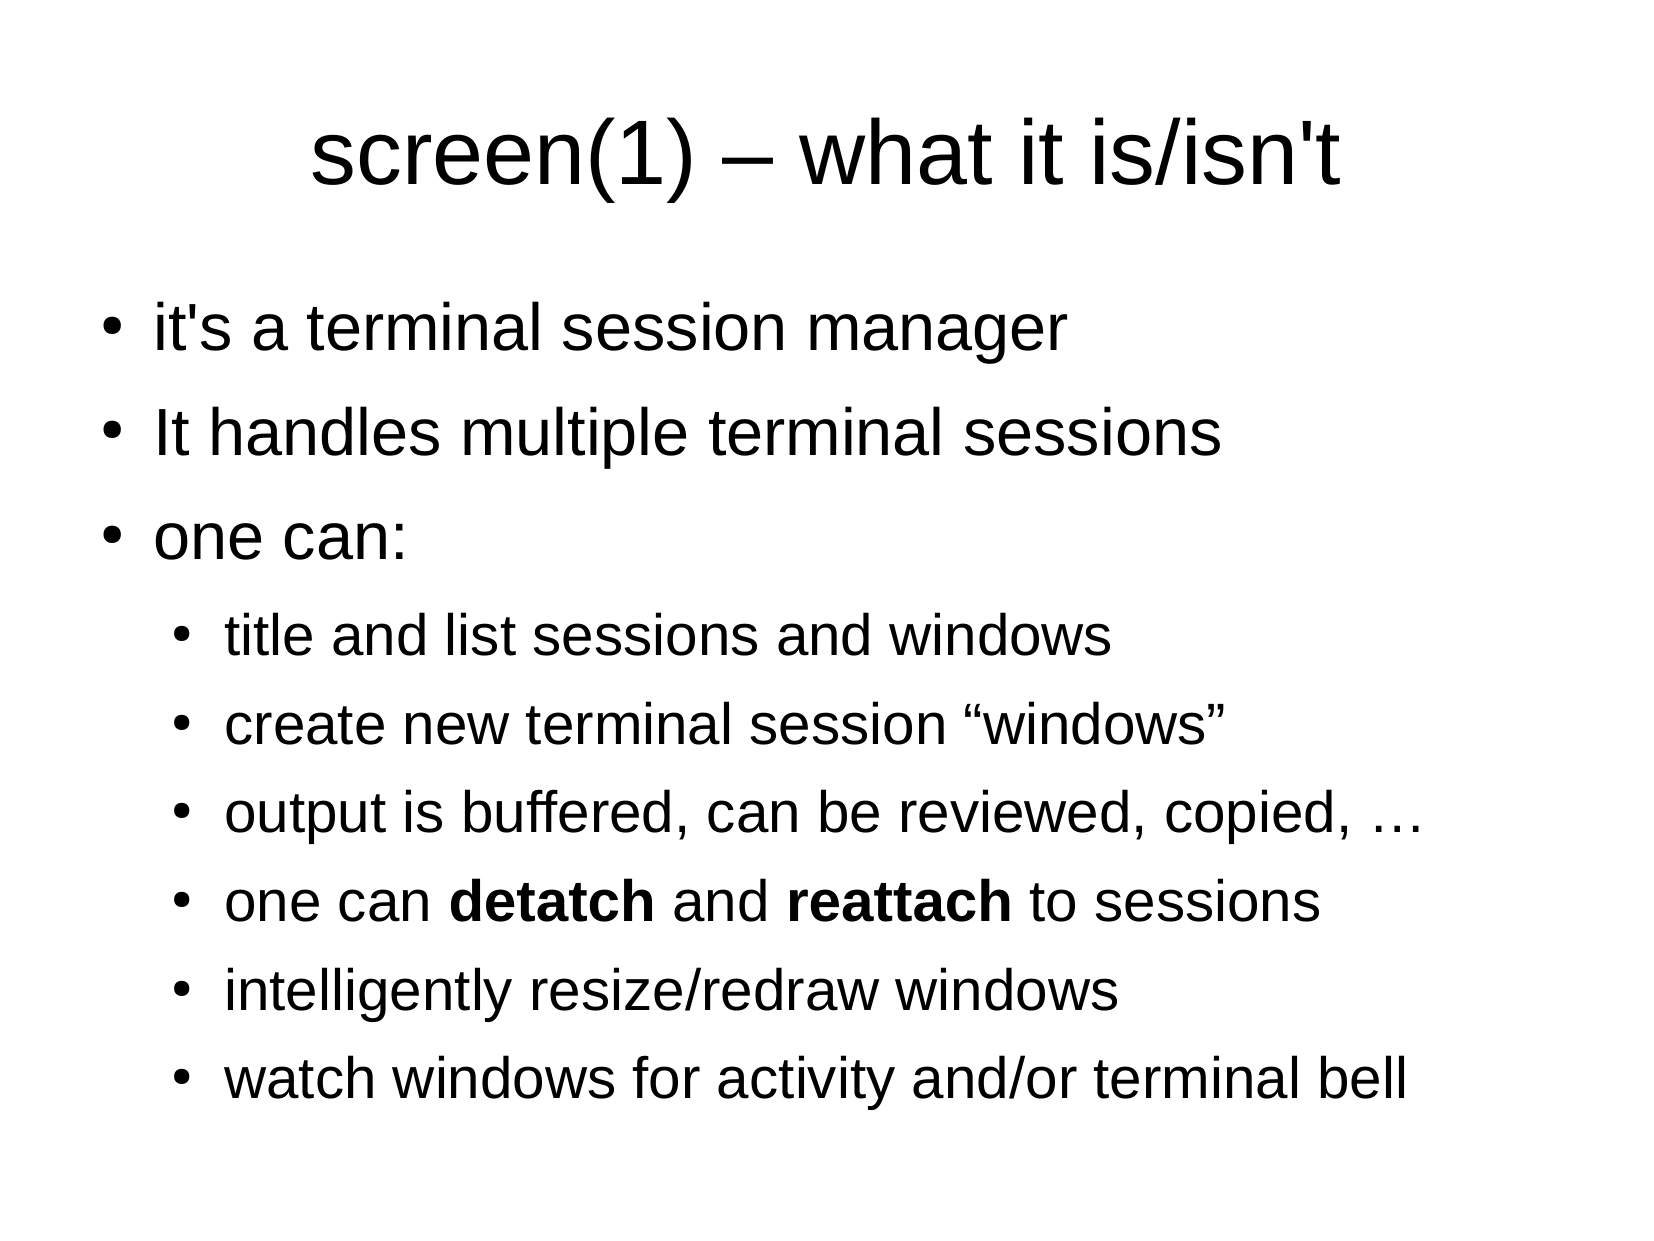

# screen(1) – what it is/isn't
it's a terminal session manager
It handles multiple terminal sessions
one can:
title and list sessions and windows
create new terminal session “windows”
output is buffered, can be reviewed, copied, …
one can detatch and reattach to sessions
intelligently resize/redraw windows
watch windows for activity and/or terminal bell